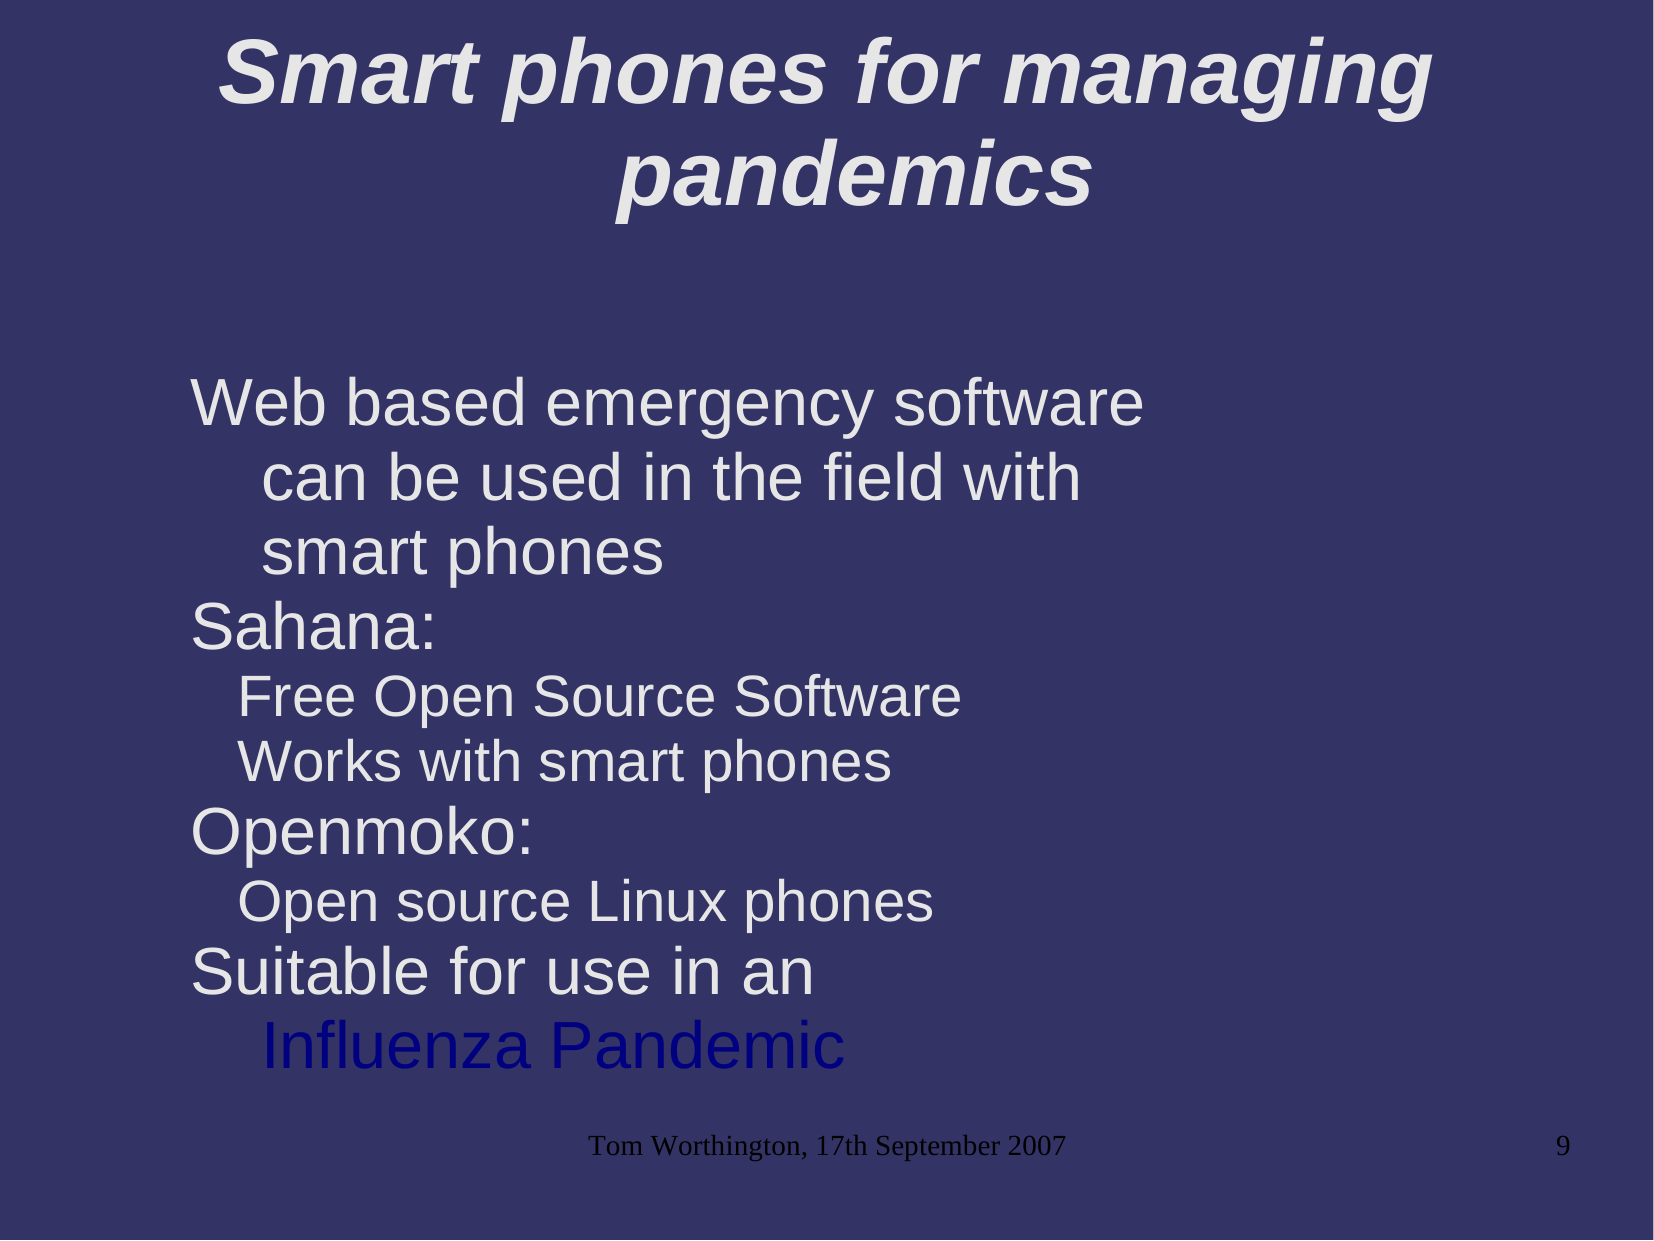

# Smart phones for managing pandemics
Web based emergency software can be used in the field with smart phones
Sahana:
Free Open Source Software
Works with smart phones
Openmoko:
Open source Linux phones
Suitable for use in an Influenza Pandemic
Tom Worthington, 17th September 2007
9